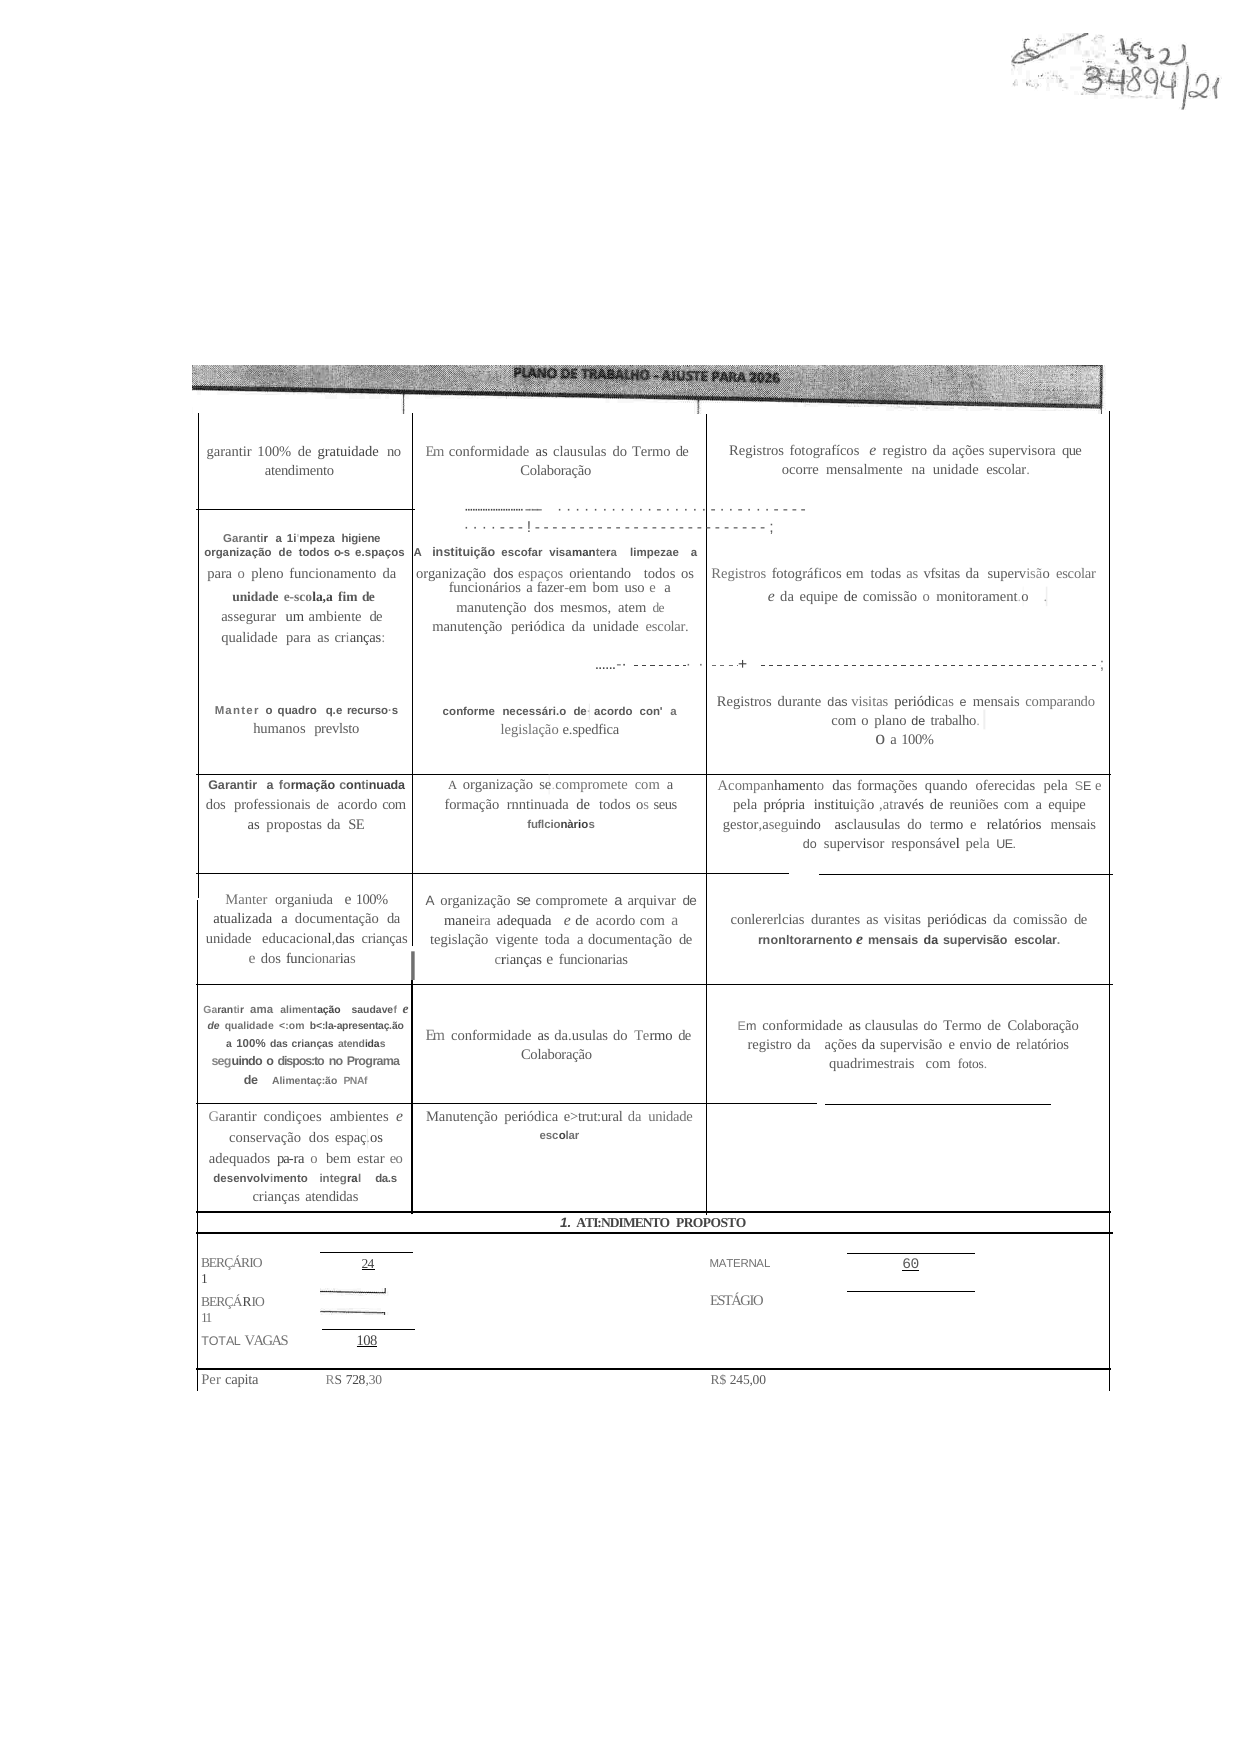

Registros fotografícos e registro da ações supervisora que ocorre mensalmente na unidade escolar.
garantir 100% de gratuidade no atendimento
Em conformidade as clausulas do Termo de Colaboração
·······················-··-·- ···········-·····-··-···----····---!--------------------------;
Garantir a 1i'mpeza higiene
organização de todos o-s e.spaços A instituição escofar visamantera limpezae a
para o pleno funcionamento da organização dos espaços orientando todos os Registros fotográficos em todas as vfsitas da supervisão escolar
funcionários a fazer-em bom uso e a manutenção dos mesmos, atem de manutenção periódica da unidade escolar.
unidade e-scola,a fim de assegurar um ambiente de qualidade para as crianças:
e da equipe de comissão o monitorament.o .
......-·	··
+	;
Registros durante das visitas periódicas e mensais comparando com o plano de trabalho.
o a 100%
Manter o quadro q.e recurso·s
humanos prevlsto
conforme necessári.o de· acordo con' a
legislação e.spedfica
A organização se.compromete com a formação rnntinuada de todos os seus
fuflcionàrios
Acompanhamento das formações quando oferecidas pela SE e pela própria instituição ,através de reuniões com a equipe gestor,aseguindo asclausulas do termo e relatórios mensais do supervisor responsável pela UE.
Garantir a formação continuada dos professionais de acordo com as propostas da SE
Manter organiuda e 100% atualizada a documentação da unidade educacional,das crianças
A organização se compromete a arquivar de maneira adequada e de acordo com a tegislação vigente toda a documentação de crianças e funcionarias
conlererlcias durantes as visitas periódicas da comissão de
rnonltorarnento e mensais da supervisão escolar.
l
e dos funcionarias
Garantir ama alimentação saudavef e de qualidade <:om b<:la-apresentaç.ão a 100% das crianças atendidas seguindo o dispos:to no Programa de Alimentaç:ão PNAf
Em conformidade as clausulas do Termo de Colaboração registro da ações da supervisão e envio de relatórios quadrimestrais com fotos.
Em conformidade as da.usulas do Termo de Colaboração
Garantir condiçoes ambientes e conservação dos espaç.os adequados pa-ra o bem estar eo
desenvolvimento integral da.s
crianças atendidas
Manutenção periódica e>trut:ural da unidade
escolar
1. ATI:NDIMENTO PROPOSTO
	60
BERÇÁRIO 1
	24
MATERNAL
ESTÁGIO
BERÇÁRIO 11
TOTAL VAGAS
	108
Per capita
R$ 245,00
RS 728,30